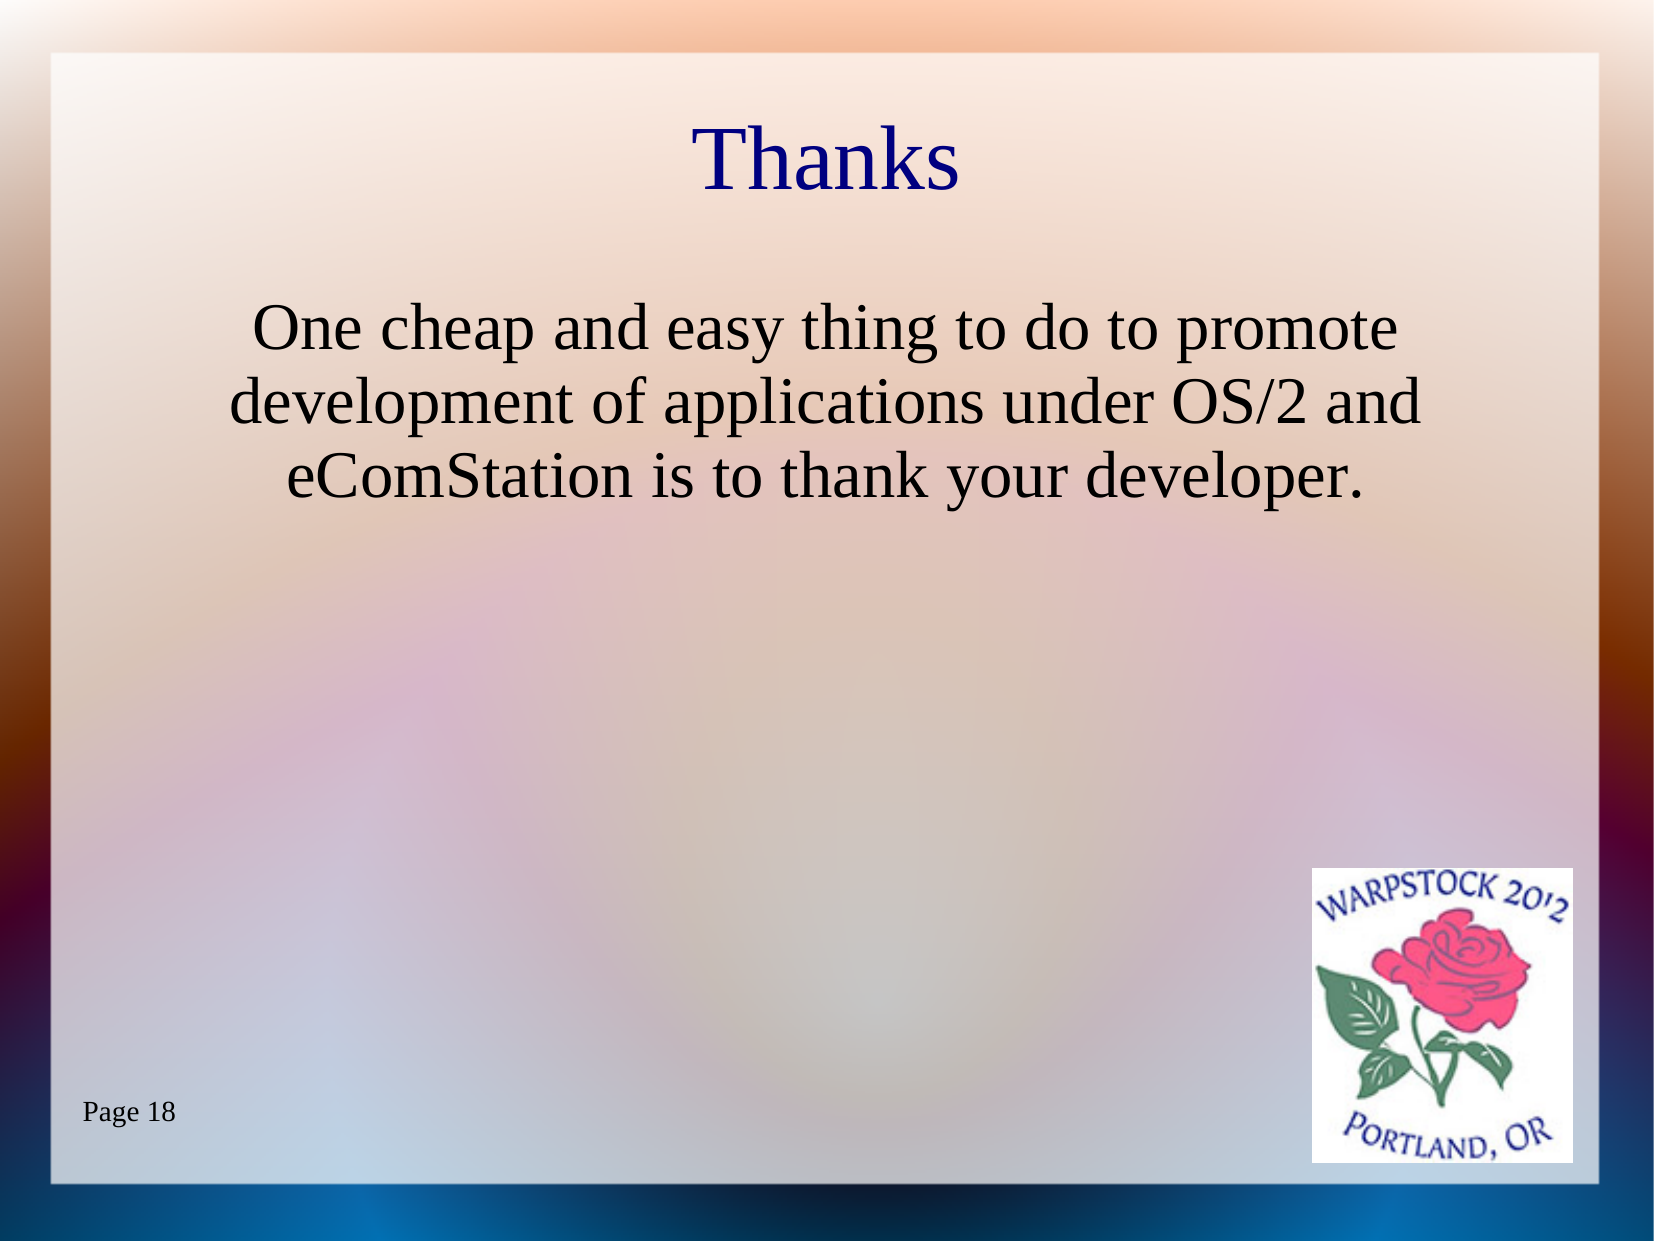

# Thanks
One cheap and easy thing to do to promote development of applications under OS/2 and eComStation is to thank your developer.